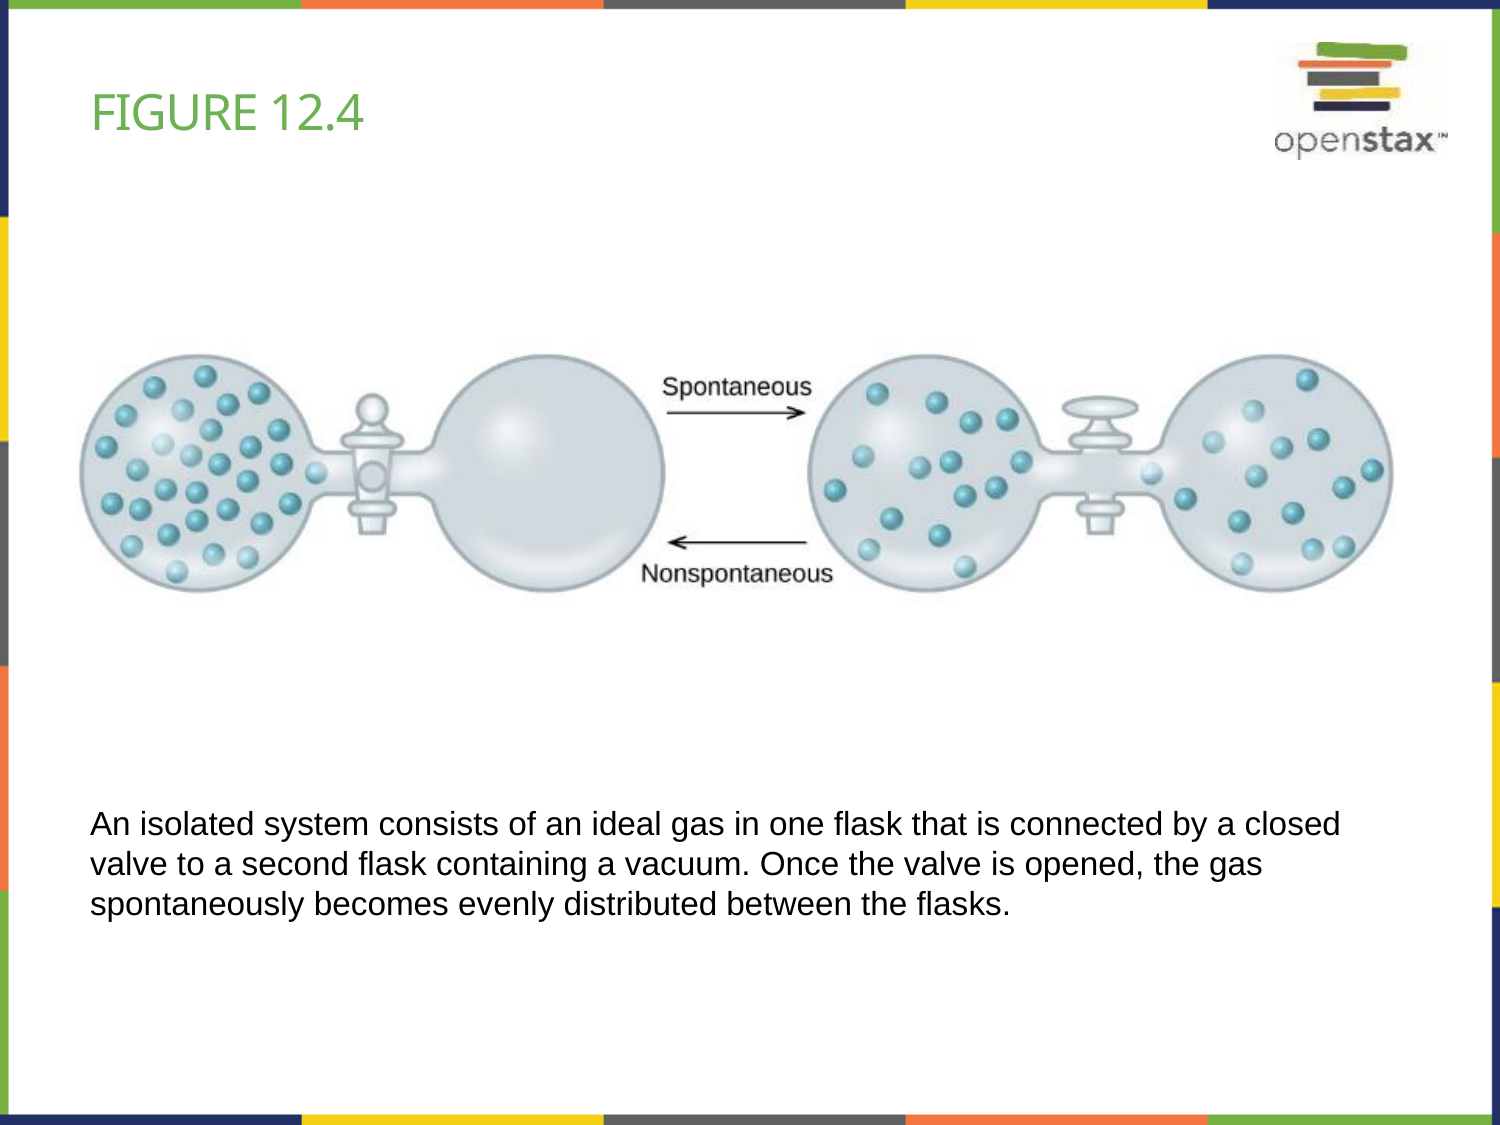

# Figure 12.4
An isolated system consists of an ideal gas in one flask that is connected by a closed valve to a second flask containing a vacuum. Once the valve is opened, the gas spontaneously becomes evenly distributed between the flasks.